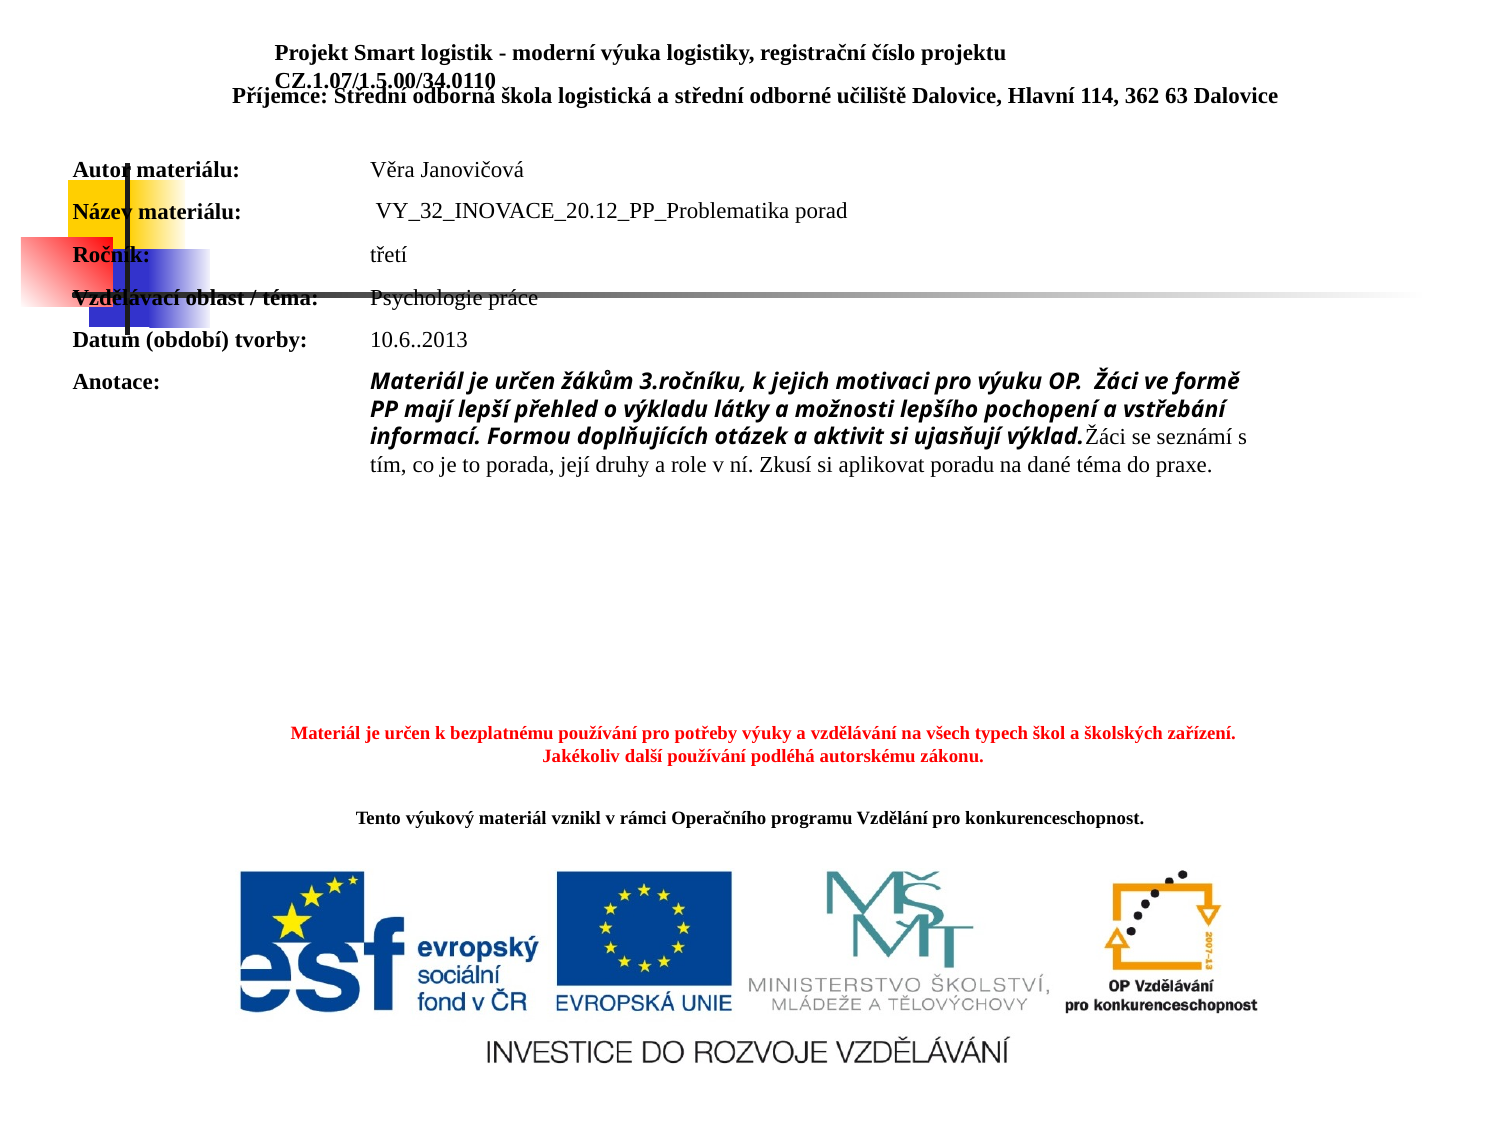

Projekt Smart logistik - moderní výuka logistiky, registrační číslo projektu CZ.1.07/1.5.00/34.0110
Příjemce: Střední odborná škola logistická a střední odborné učiliště Dalovice, Hlavní 114, 362 63 Dalovice
Autor materiálu:
Věra Janovičová
VY_32_INOVACE_20.12_PP_Problematika porad
Název materiálu:
Ročník:
třetí
Vzdělávací oblast / téma:
Psychologie práce
Datum (období) tvorby:
10.6..2013
Anotace:
Materiál je určen žákům 3.ročníku, k jejich motivaci pro výuku OP. Žáci ve formě PP mají lepší přehled o výkladu látky a možnosti lepšího pochopení a vstřebání informací. Formou doplňujících otázek a aktivit si ujasňují výklad.Žáci se seznámí s tím, co je to porada, její druhy a role v ní. Zkusí si aplikovat poradu na dané téma do praxe.
Materiál je určen k bezplatnému používání pro potřeby výuky a vzdělávání na všech typech škol a školských zařízení.
Jakékoliv další používání podléhá autorskému zákonu.
Tento výukový materiál vznikl v rámci Operačního programu Vzdělání pro konkurenceschopnost.